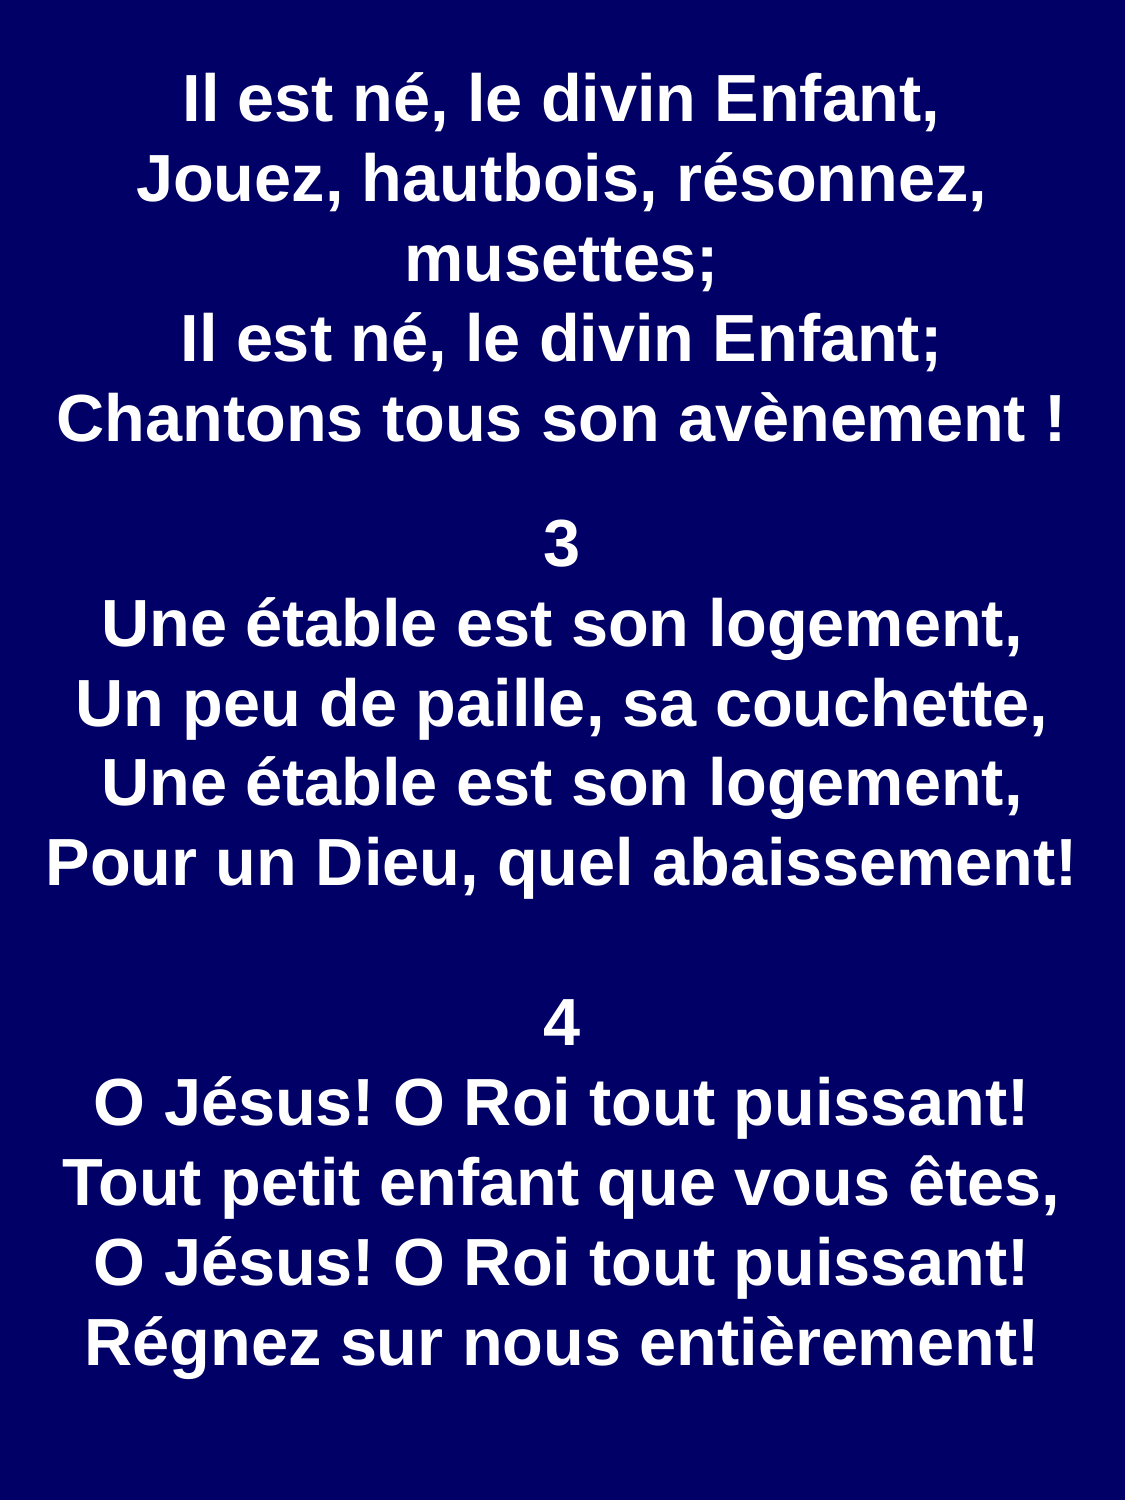

Il est né, le divin Enfant,
Jouez, hautbois, résonnez, musettes;
Il est né, le divin Enfant;
Chantons tous son avènement !
3
Une étable est son logement,
Un peu de paille, sa couchette,
Une étable est son logement,
Pour un Dieu, quel abaissement!
4
O Jésus! O Roi tout puissant!
Tout petit enfant que vous êtes,
O Jésus! O Roi tout puissant!
Régnez sur nous entièrement!